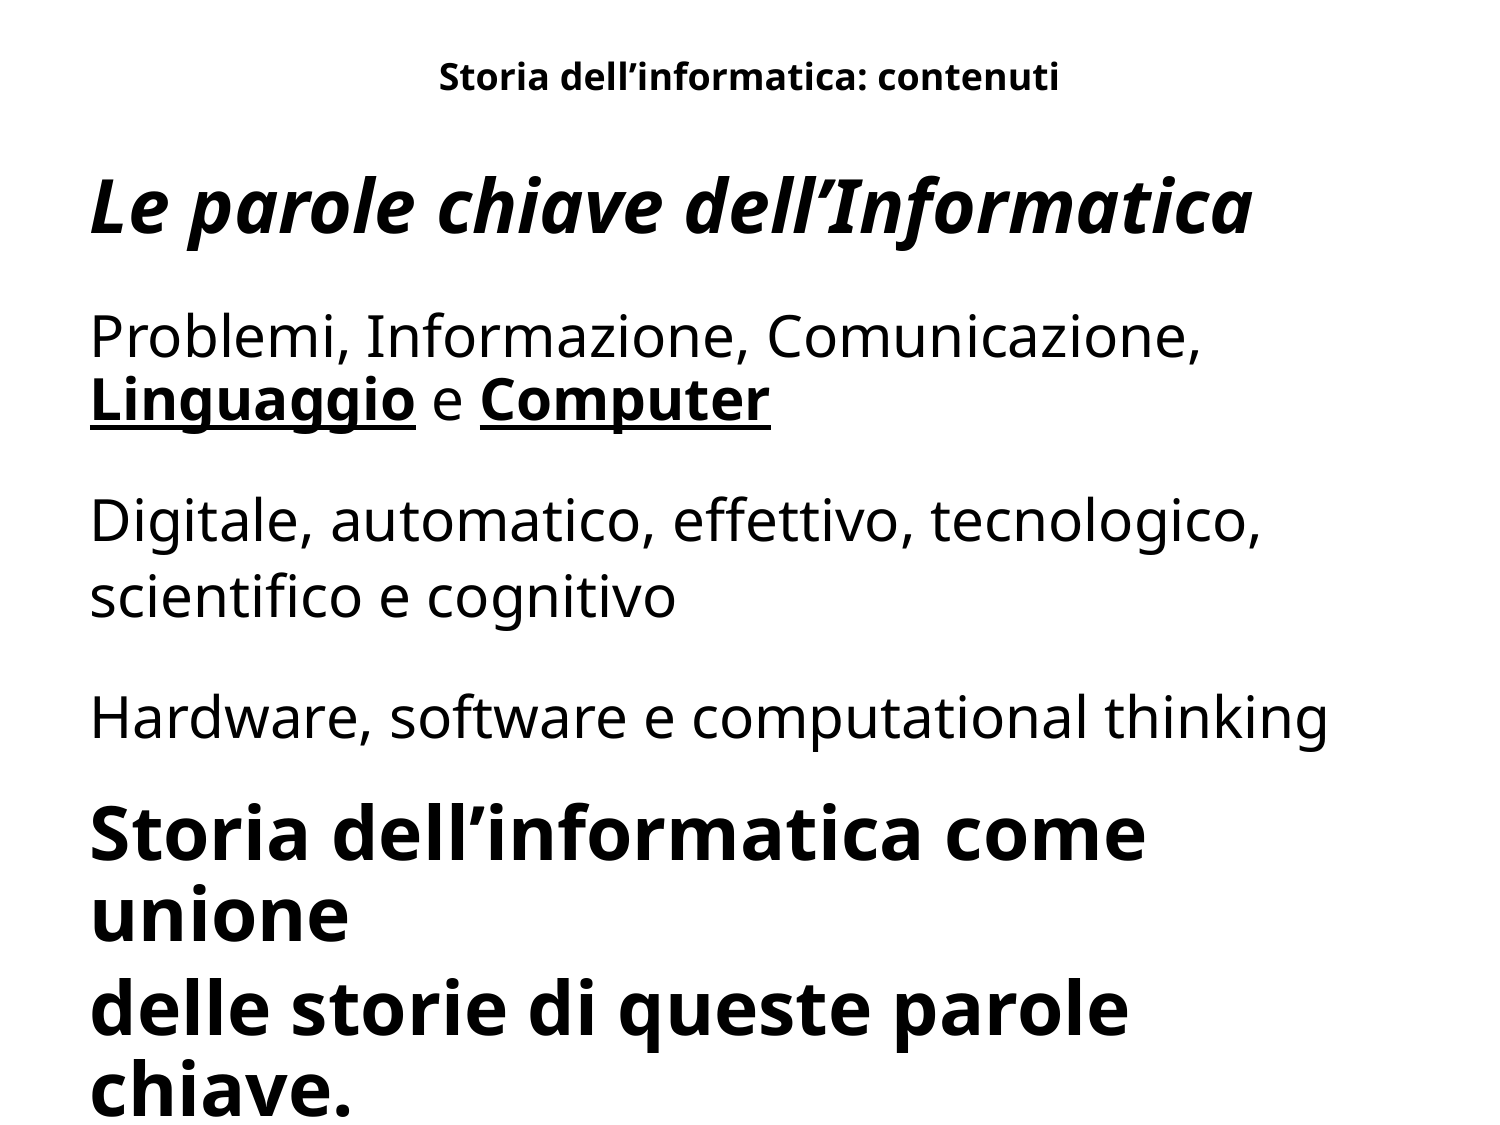

# Storia dell’informatica: contenuti
Le parole chiave dell’Informatica
Problemi, Informazione, Comunicazione, Linguaggio e Computer
Digitale, automatico, effettivo, tecnologico,
scientifico e cognitivo
Hardware, software e computational thinking
Storia dell’informatica come unione
delle storie di queste parole chiave.